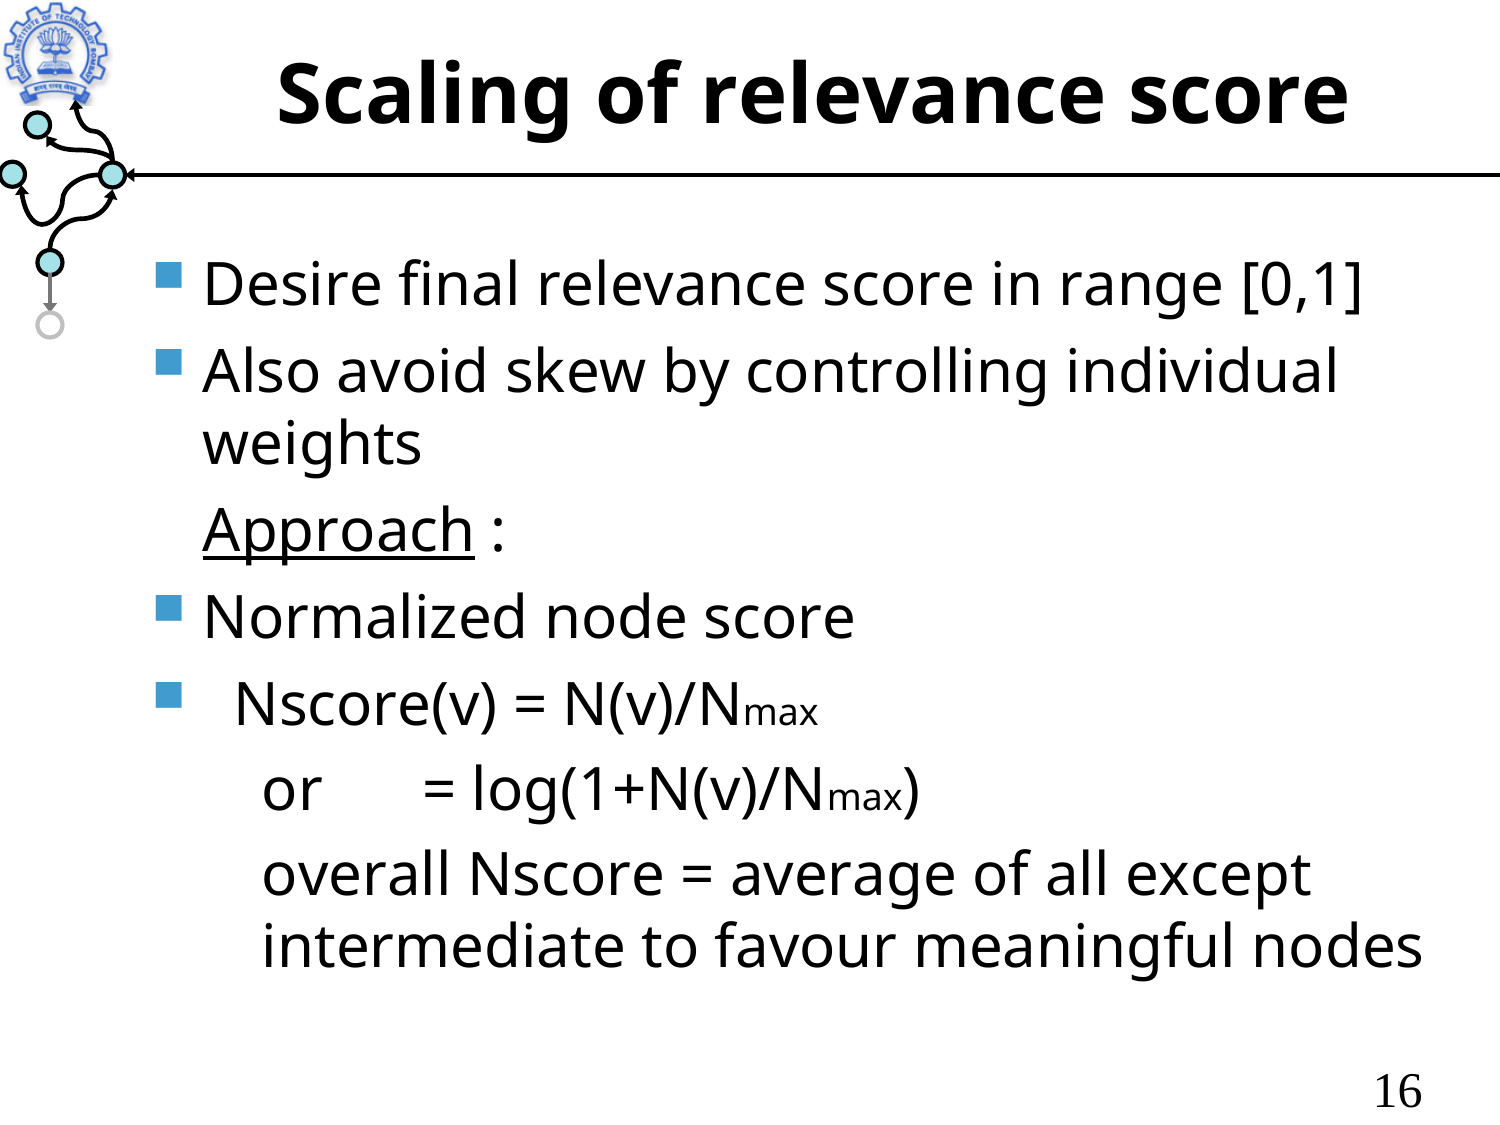

# Scaling of relevance score
Desire final relevance score in range [0,1]
Also avoid skew by controlling individual weights
Approach :
Normalized node score
 Nscore(v) = N(v)/Nmax
or		= log(1+N(v)/Nmax)
overall Nscore = average of all except intermediate to favour meaningful nodes
16